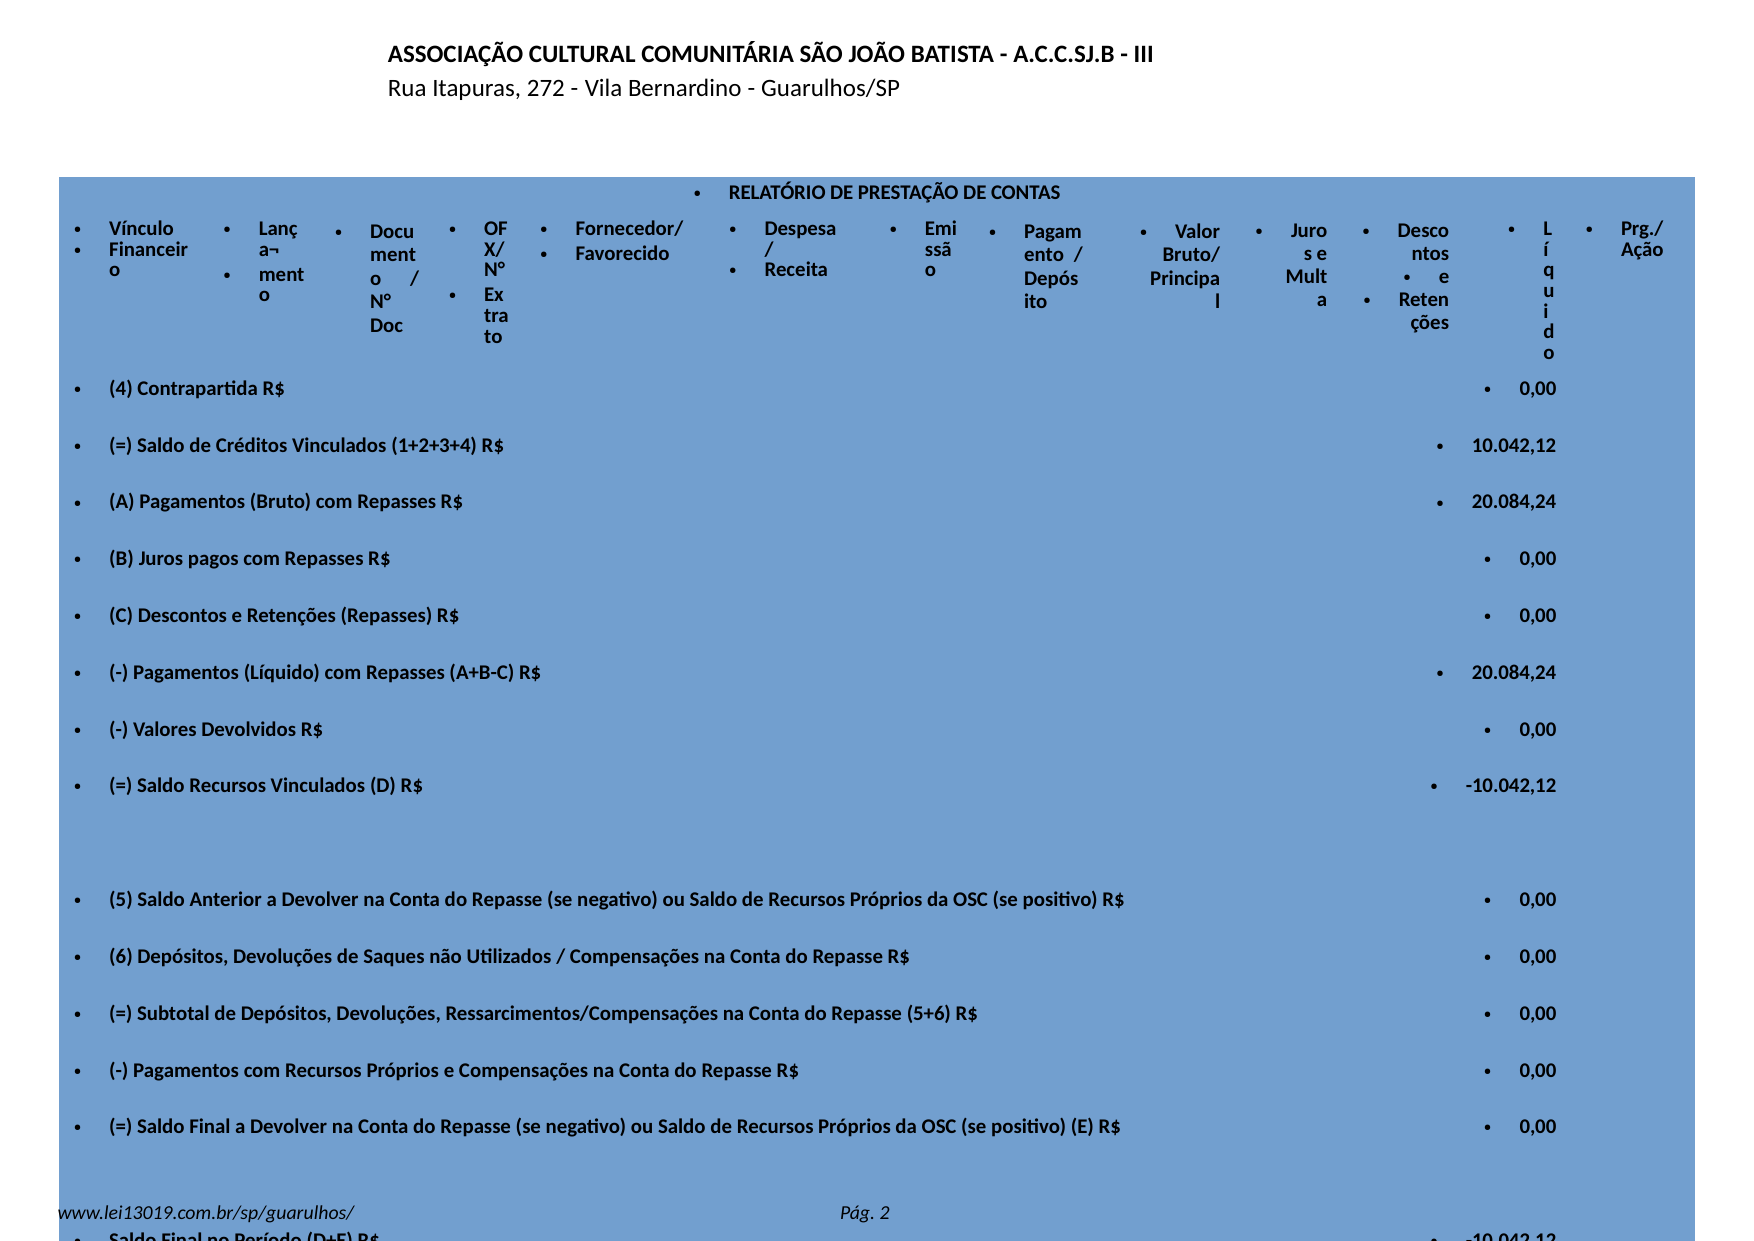

ASSOCIAÇÃO CULTURAL COMUNITÁRIA SÃO JOÃO BATISTA - A.C.C.SJ.B - III
Rua Itapuras, 272 - Vila Bernardino - Guarulhos/SP
| RELATÓRIO DE PRESTAÇÃO DE CONTAS | | | | | | | | | | | | |
| --- | --- | --- | --- | --- | --- | --- | --- | --- | --- | --- | --- | --- |
| Vínculo Financeiro | Lança¬ mento | Document o / N° Doc | OFX/N° Extrato | Fornecedor/ Favorecido | Despesa/ Receita | Emissão | Pagamento / Depósito | Valor Bruto/ Principal | Juros e Multa | Descontos e Retenções | Líquido | Prg./Ação |
| (4) Contrapartida R$ | | | | | | | | | | 0,00 | | |
| (=) Saldo de Créditos Vinculados (1+2+3+4) R$ | | | | | | | | | | 10.042,12 | | |
| (A) Pagamentos (Bruto) com Repasses R$ | | | | | | | | | | 20.084,24 | | |
| (B) Juros pagos com Repasses R$ | | | | | | | | | | 0,00 | | |
| (C) Descontos e Retenções (Repasses) R$ | | | | | | | | | | 0,00 | | |
| (-) Pagamentos (Líquido) com Repasses (A+B-C) R$ | | | | | | | | | | 20.084,24 | | |
| (-) Valores Devolvidos R$ | | | | | | | | | | 0,00 | | |
| (=) Saldo Recursos Vinculados (D) R$ | | | | | | | | | | -10.042,12 | | |
| | | | | | | | | | | | | |
| (5) Saldo Anterior a Devolver na Conta do Repasse (se negativo) ou Saldo de Recursos Próprios da OSC (se positivo) R$ | | | | | | | | | | 0,00 | | |
| (6) Depósitos, Devoluções de Saques não Utilizados / Compensações na Conta do Repasse R$ | | | | | | | | | | 0,00 | | |
| (=) Subtotal de Depósitos, Devoluções, Ressarcimentos/Compensações na Conta do Repasse (5+6) R$ | | | | | | | | | | 0,00 | | |
| (-) Pagamentos com Recursos Próprios e Compensações na Conta do Repasse R$ | | | | | | | | | | 0,00 | | |
| (=) Saldo Final a Devolver na Conta do Repasse (se negativo) ou Saldo de Recursos Próprios da OSC (se positivo) (E) R$ | | | | | | | | | | 0,00 | | |
| | | | | | | | | | | | | |
| Saldo Final no Período (D+E) R$ | | | | | | | | | | -10.042,12 | | |
| Saldo de Contas à Pagar R$ | | | | | | | | | | 0,00 | | |
| Total pago com Recursos Próprios não depositado R$ | | | | | | | | | | 0,00 | | |
Pág. 2
www.lei13019.com.br/sp/guarulhos/